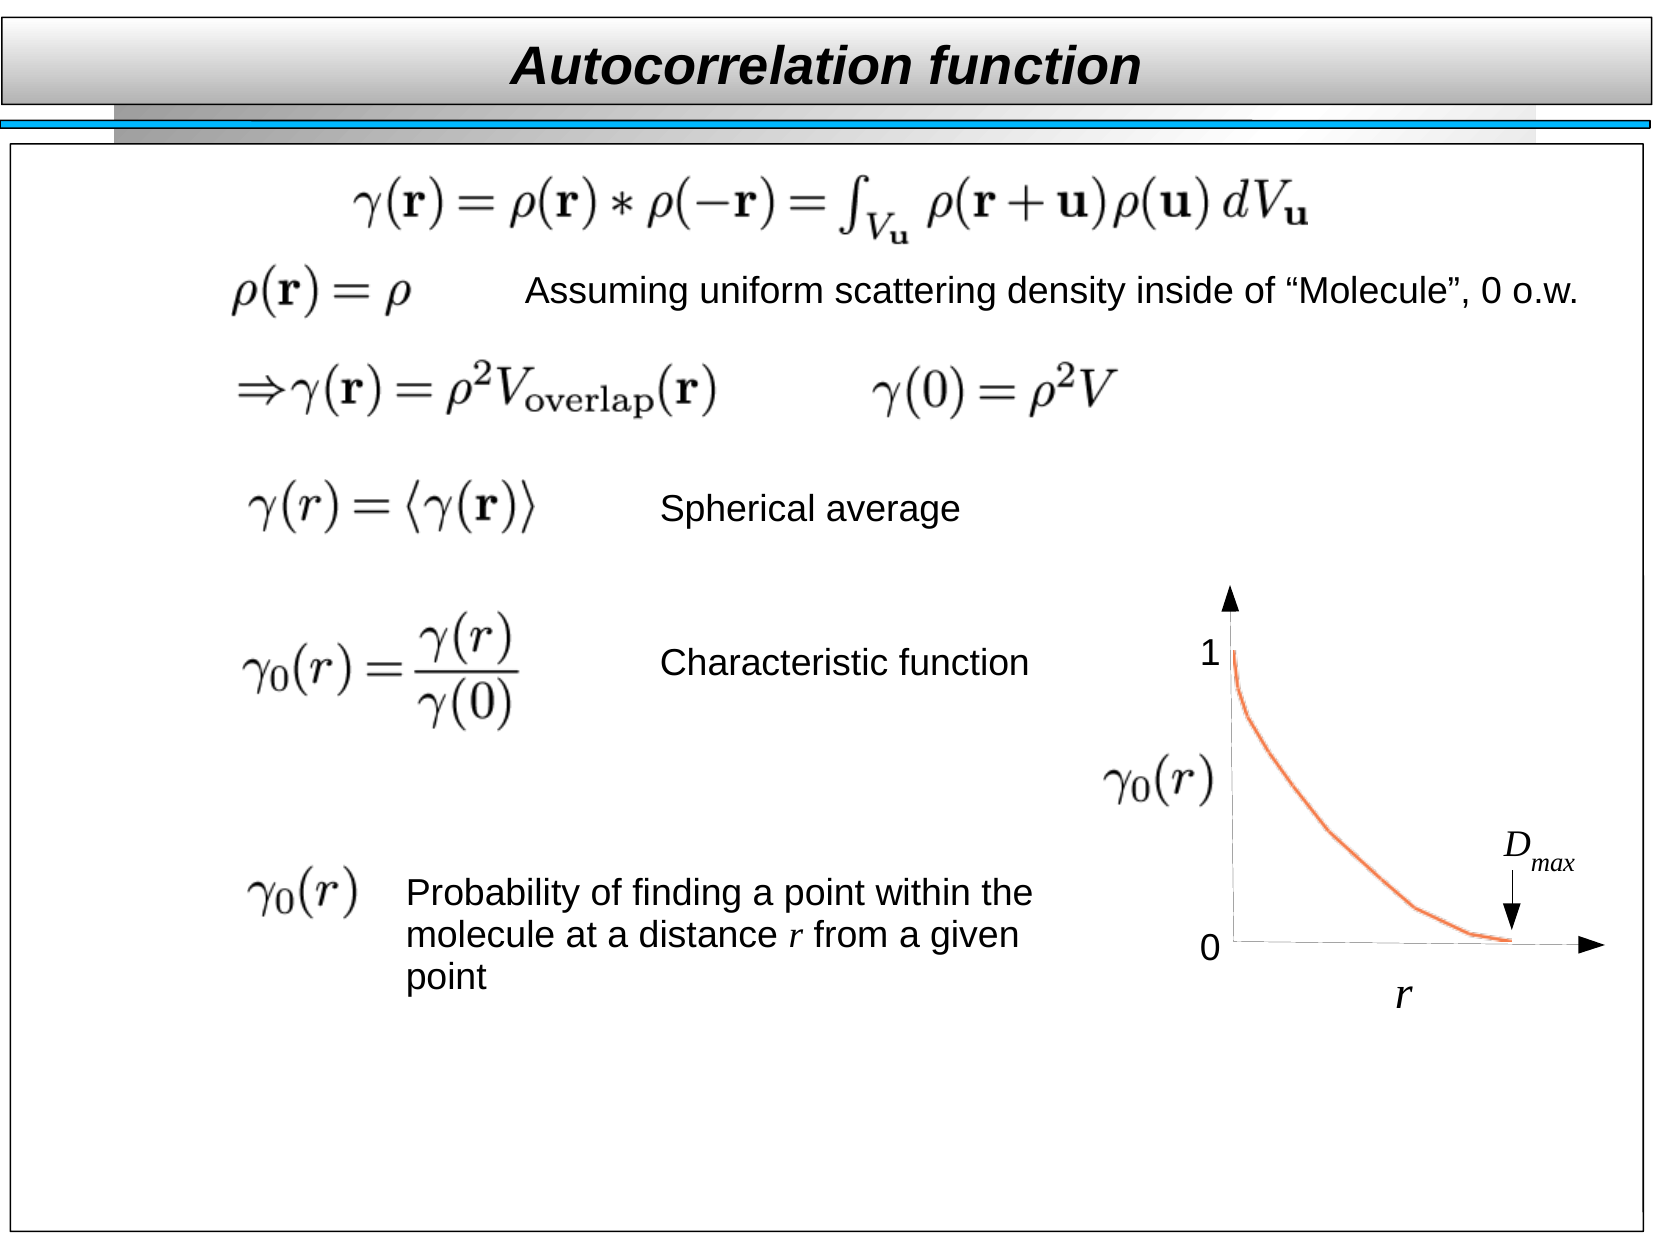

Autocorrelation function
Assuming uniform scattering density inside of “Molecule”, 0 o.w.
Spherical average
1
Characteristic function
Dmax
Probability of finding a point within the molecule at a distance r from a given point
0
r